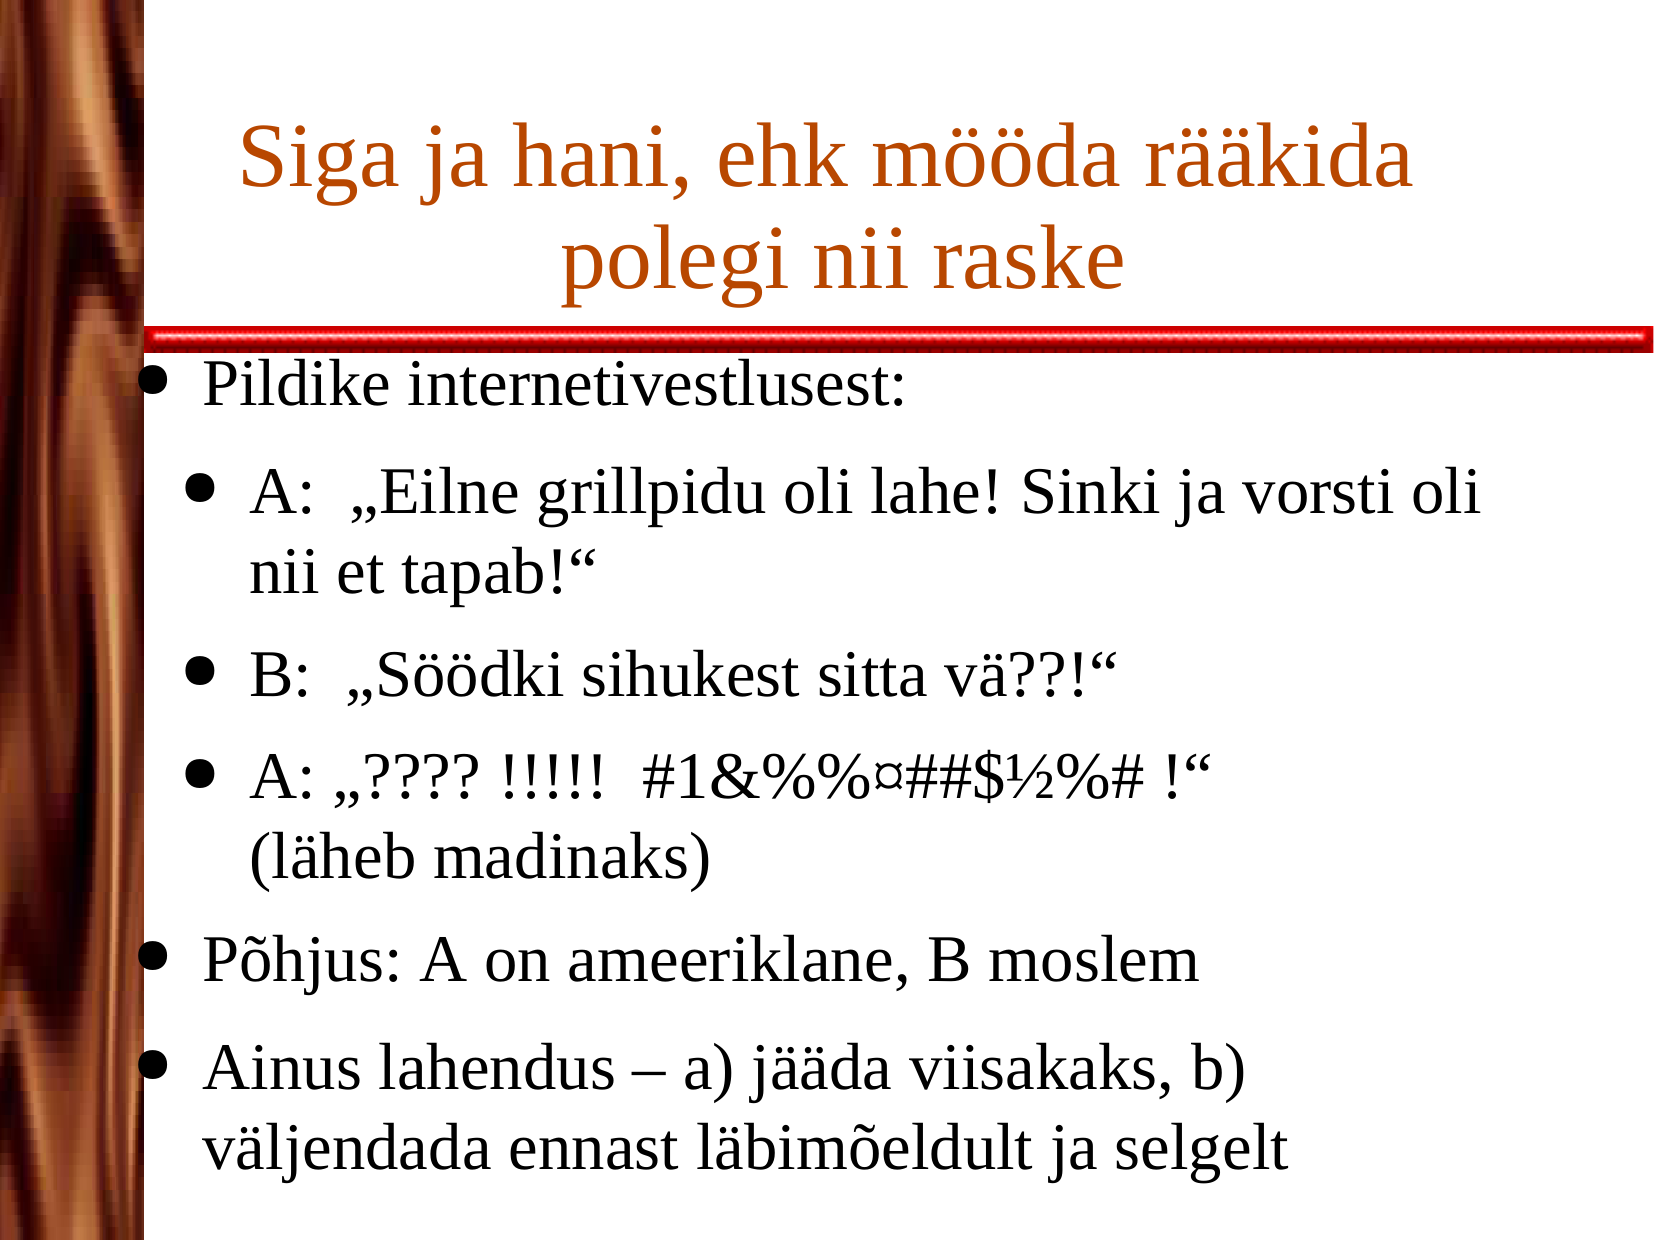

# Siga ja hani, ehk mööda rääkida polegi nii raske
Pildike internetivestlusest:
A: „Eilne grillpidu oli lahe! Sinki ja vorsti oli nii et tapab!“
B: „Söödki sihukest sitta vä??!“
A: „???? !!!!! #1&%%¤##$½%# !“
(läheb madinaks)
Põhjus: A on ameeriklane, B moslem
Ainus lahendus – a) jääda viisakaks, b) väljendada ennast läbimõeldult ja selgelt